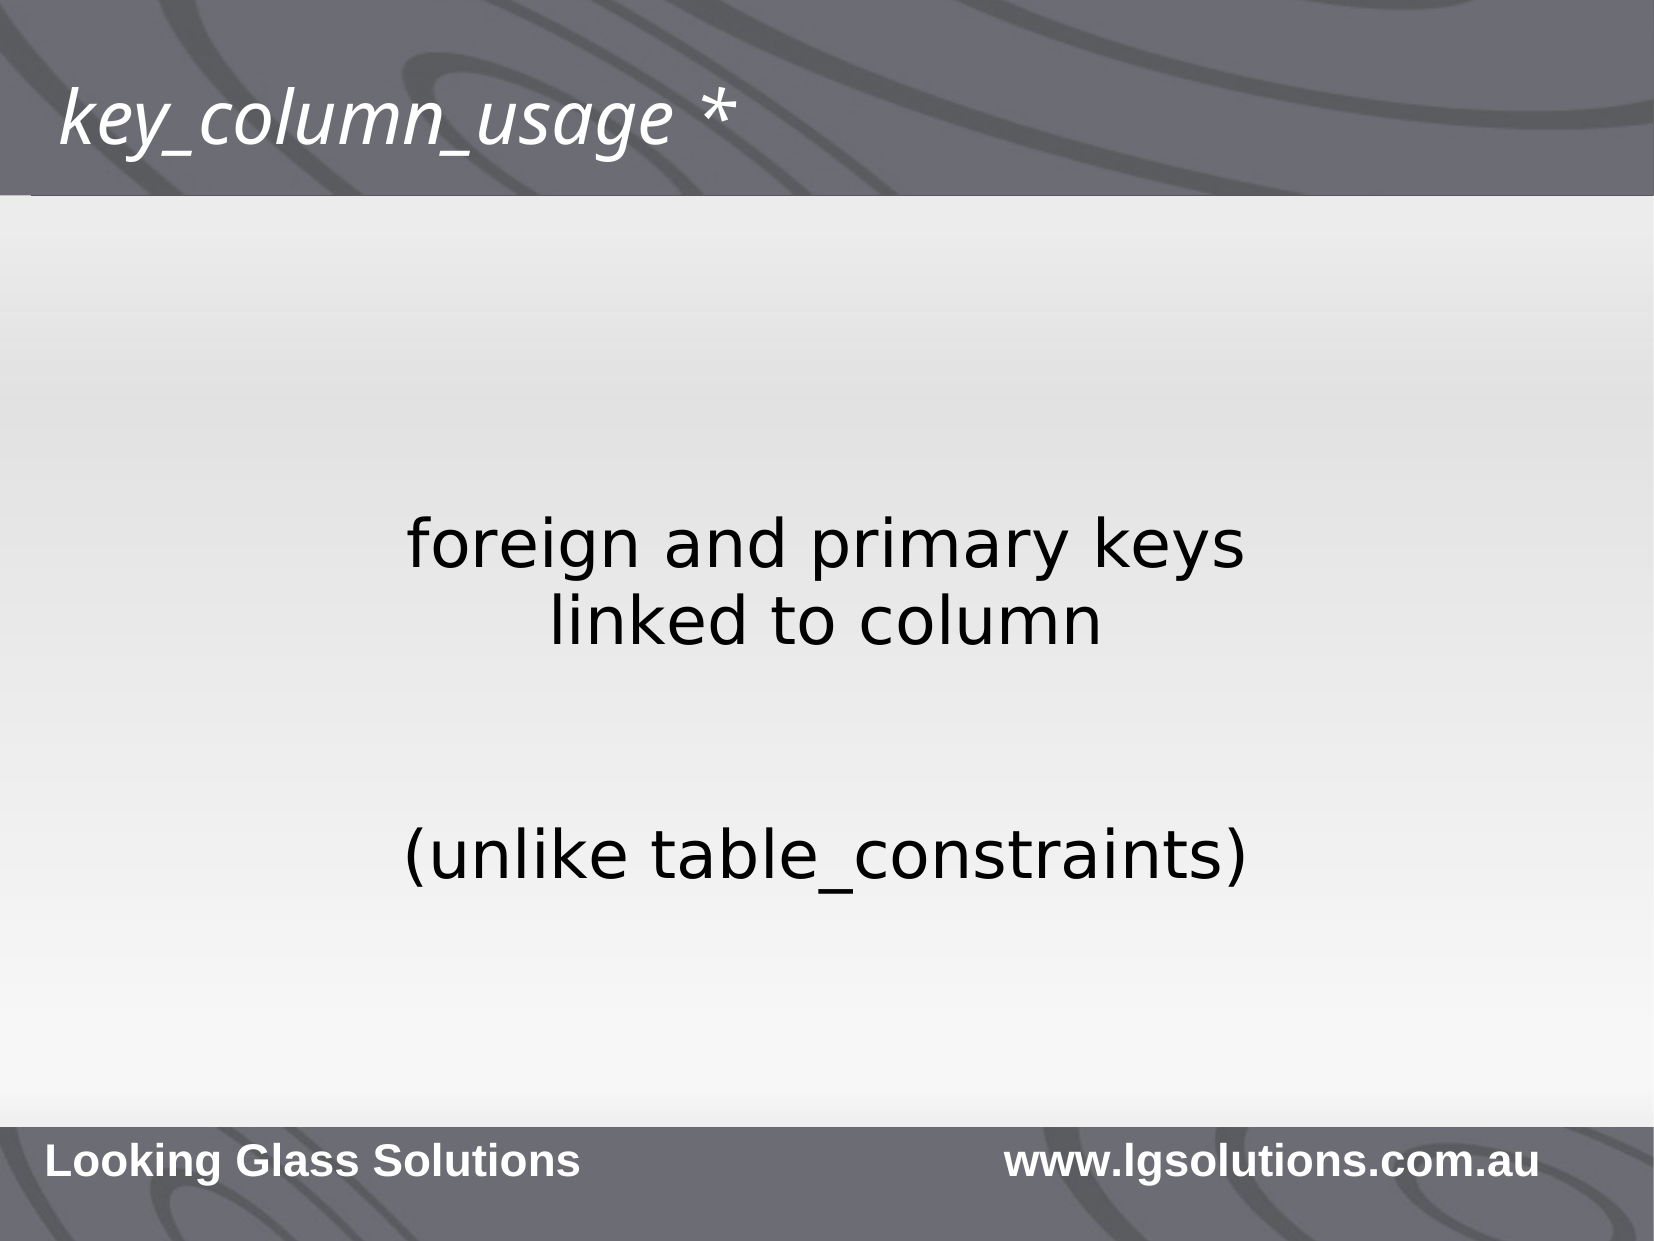

# key_column_usage *
foreign and primary keys
linked to column
(unlike table_constraints)